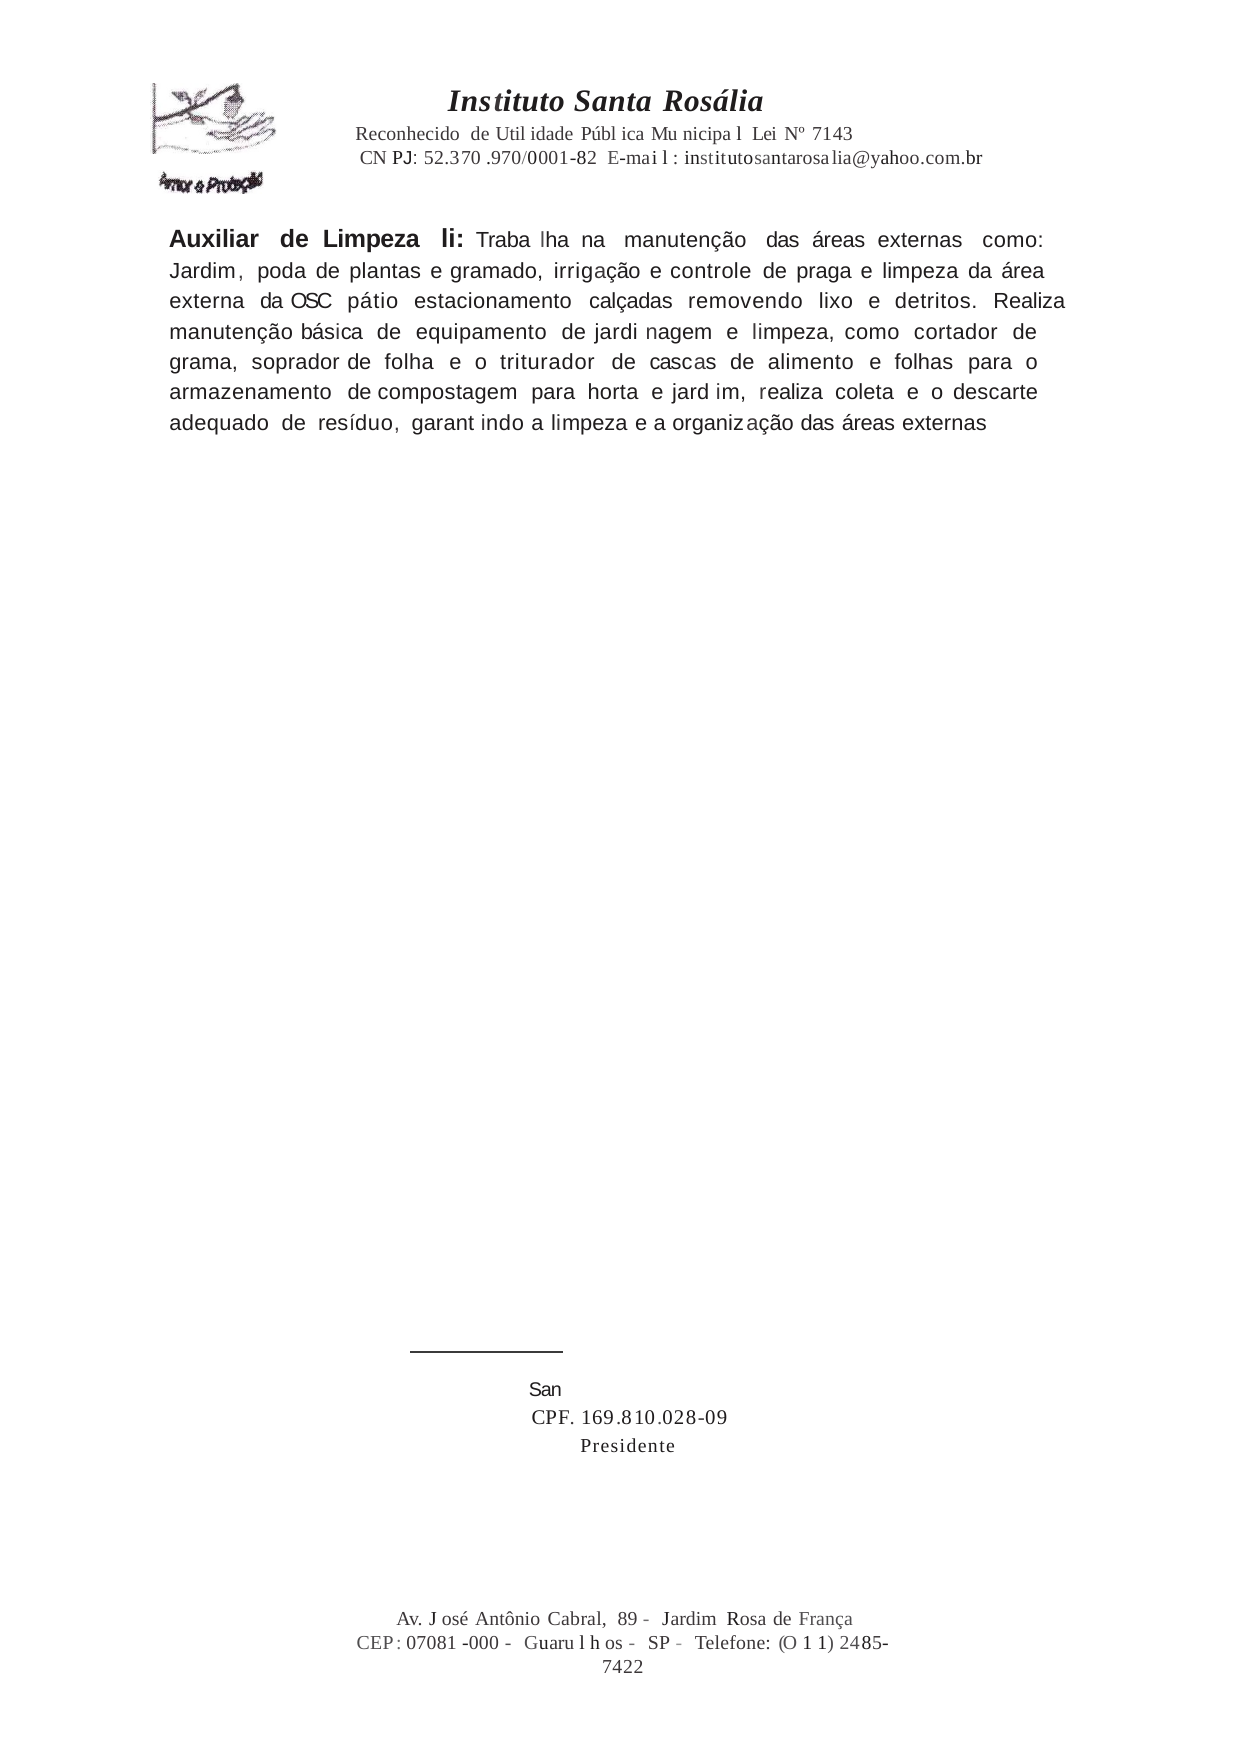

Instituto Santa Rosália
Reconhecido de Util idade Públ ica Mu nicipa l Lei Nº 7143
CN PJ: 52.370 .970/0001-82 E-mai l : institutosantarosalia@yahoo.com.br
Auxiliar de Limpeza li: Traba lha na manutenção das áreas externas como: Jardim, poda de plantas e gramado, irrigação e controle de praga e limpeza da área externa da OSC pátio estacionamento calçadas removendo lixo e detritos. Realiza manutenção básica de equipamento de jardi nagem e limpeza, como cortador de grama, soprador de folha e o triturador de cascas de alimento e folhas para o armazenamento de compostagem para horta e jard im, realiza coleta e o descarte adequado de resíduo, garant indo a limpeza e a organização das áreas externas
San
CPF. 169.810.028-09
Presidente
Av. J osé Antônio Cabral, 89 - Jardim Rosa de França
CEP: 07081 -000 - Guaru l h os - SP - Telefone: (O 1 1) 2485-7422